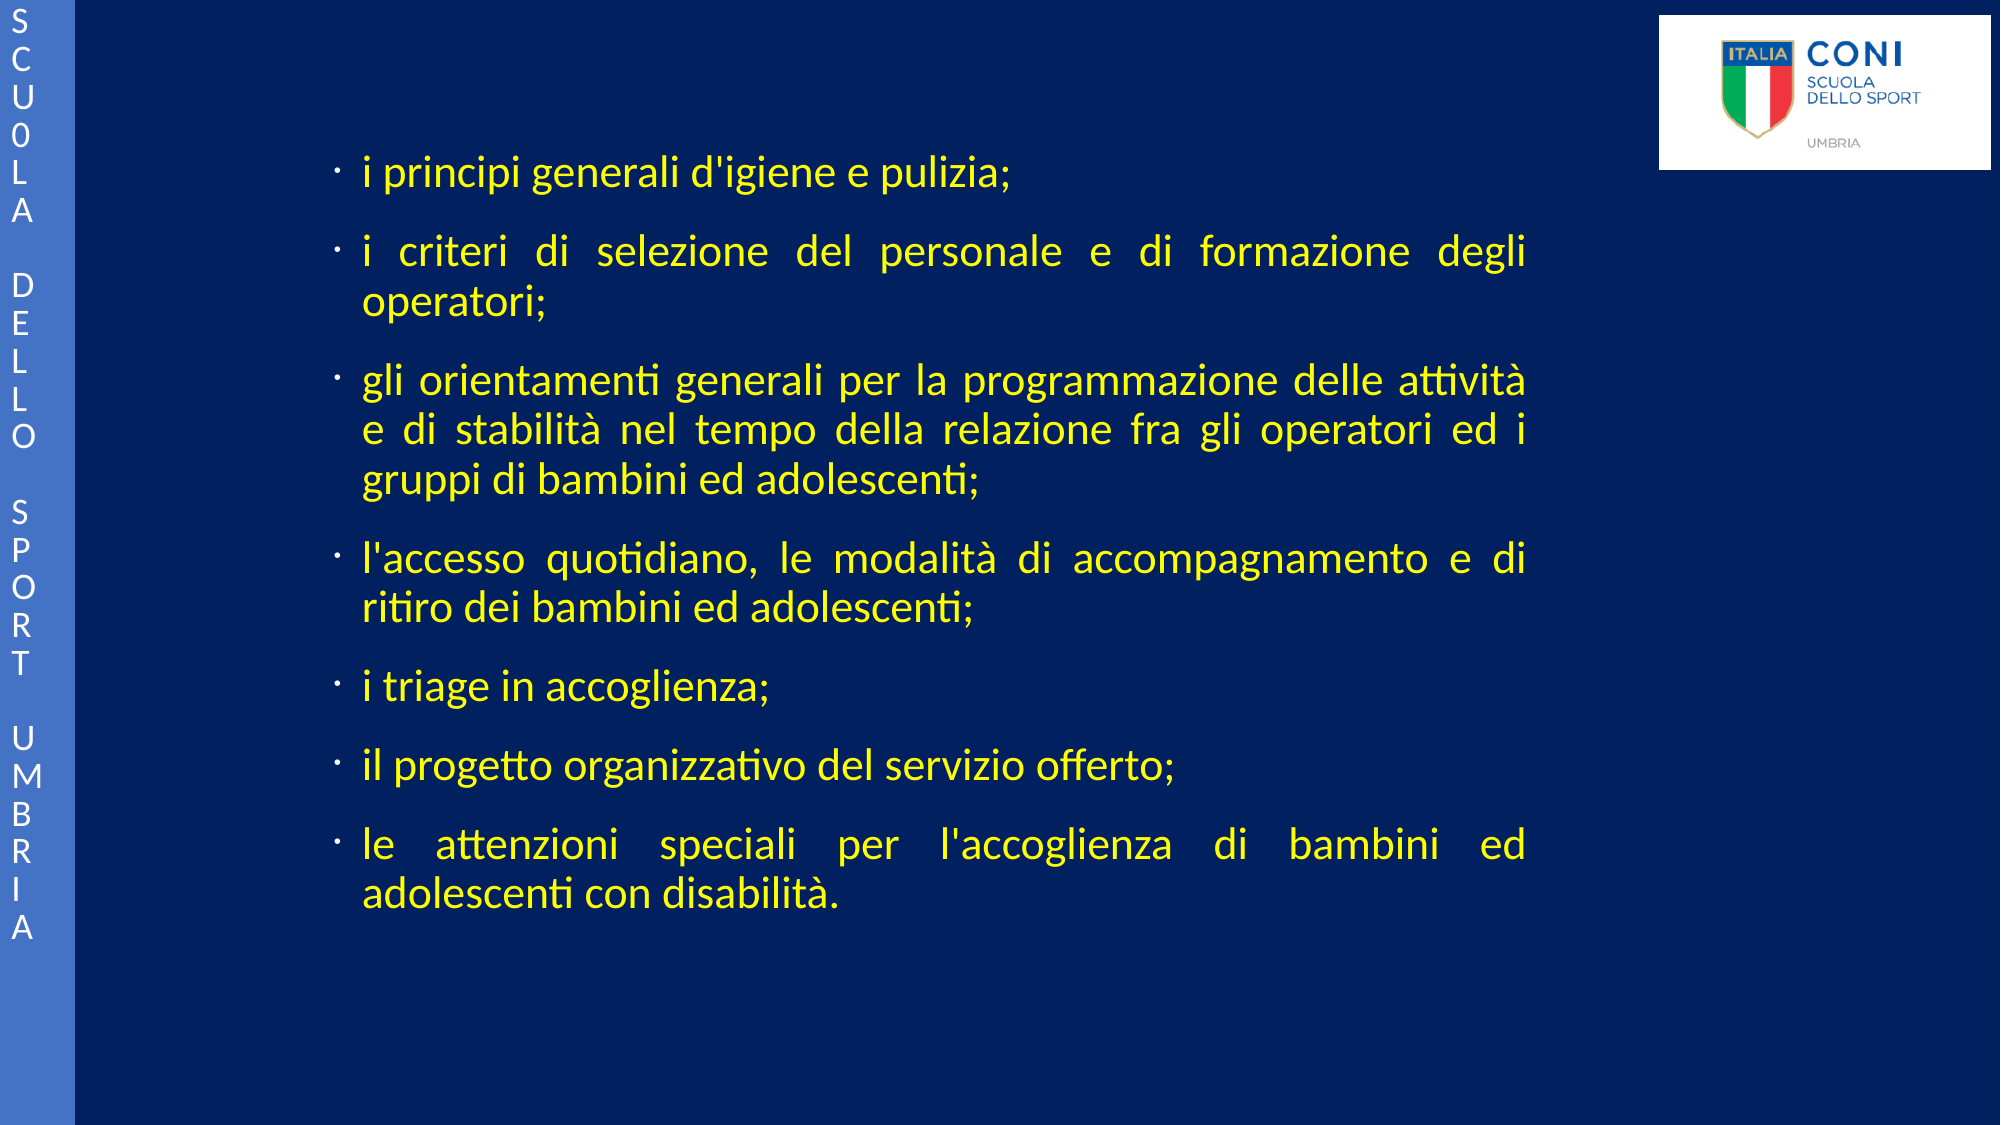

| S C U  0 L A D E L L O S P O R T U M B R I A |
| --- |
# i principi generali d'igiene e pulizia;
i criteri di selezione del personale e di formazione degli operatori;
gli orientamenti generali per la programmazione delle attività e di stabilità nel tempo della relazione fra gli operatori ed i gruppi di bambini ed adolescenti;
l'accesso quotidiano, le modalità di accompagnamento e di ritiro dei bambini ed adolescenti;
i triage in accoglienza;
il progetto organizzativo del servizio offerto;
le attenzioni speciali per l'accoglienza di bambini ed adolescenti con disabilità.